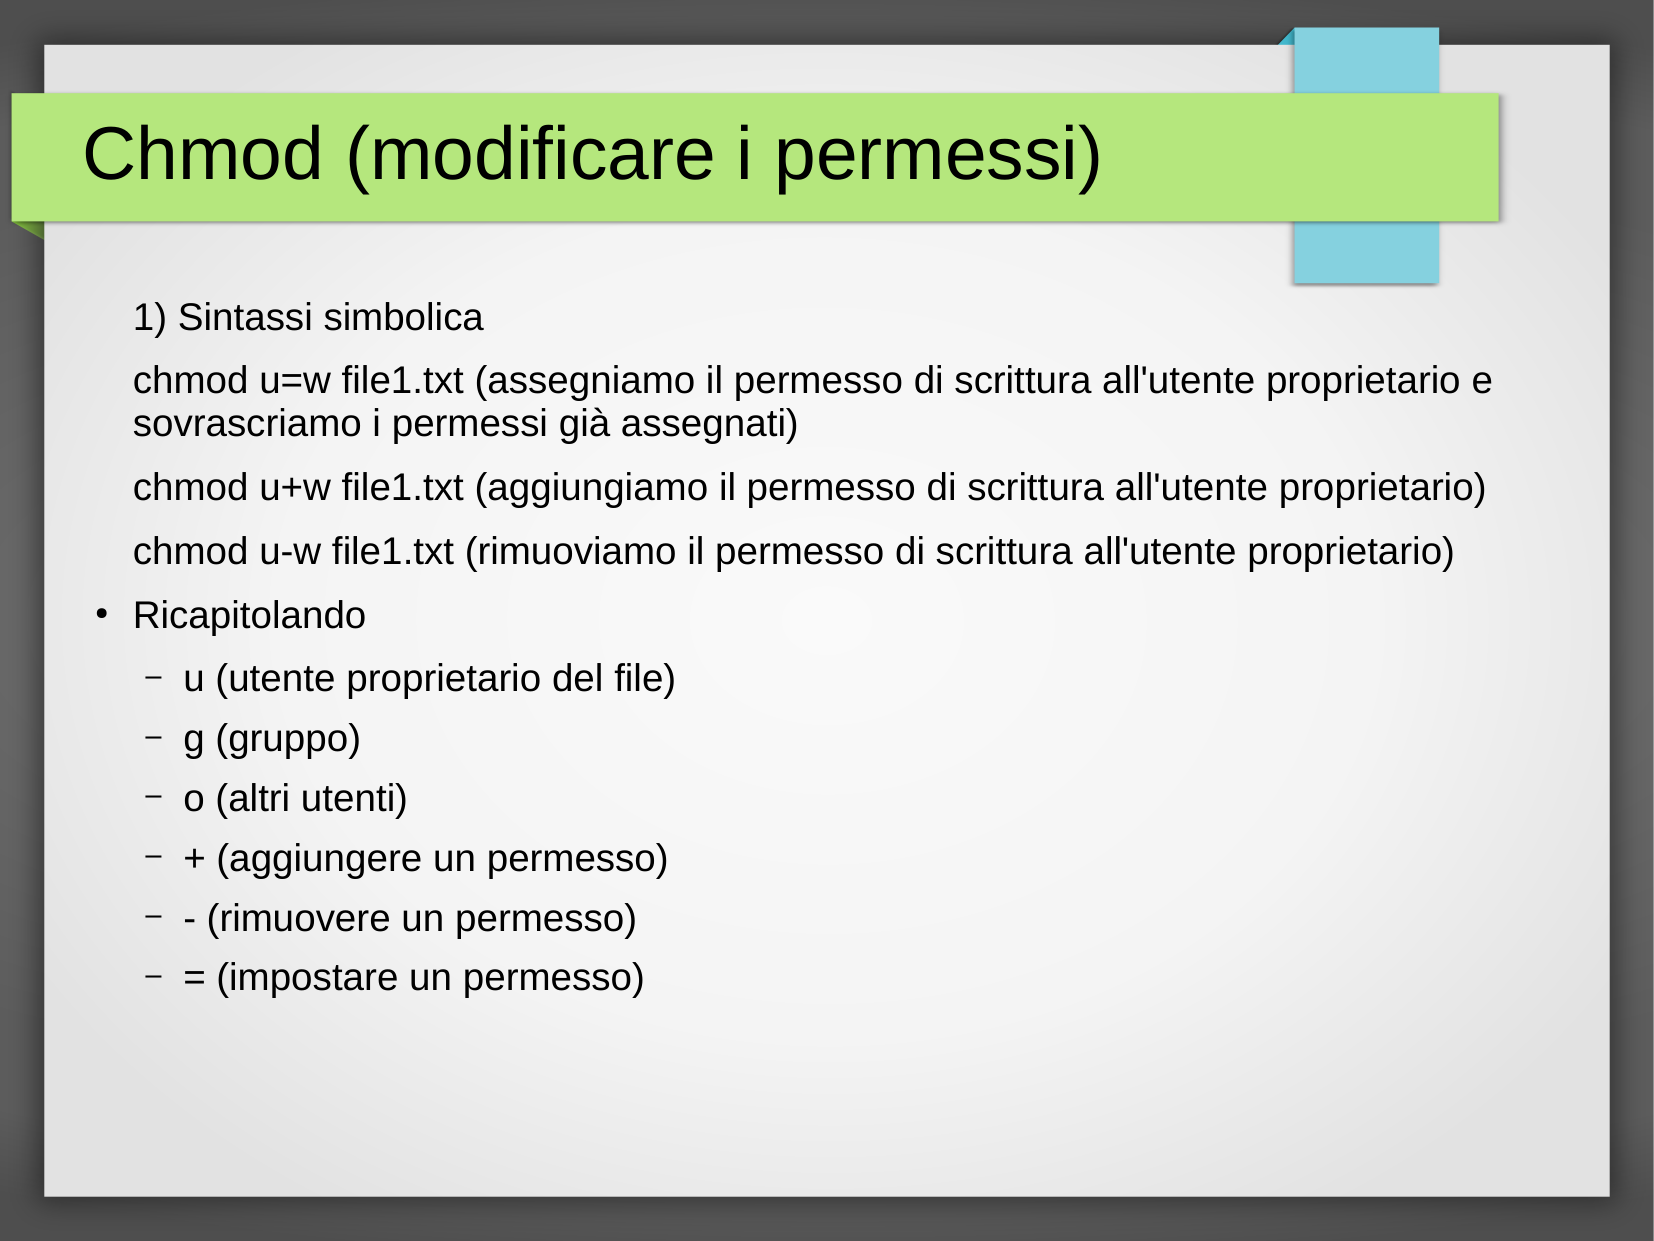

# Chmod (modificare i permessi)
1) Sintassi simbolica
chmod u=w file1.txt (assegniamo il permesso di scrittura all'utente proprietario e sovrascriamo i permessi già assegnati)
chmod u+w file1.txt (aggiungiamo il permesso di scrittura all'utente proprietario)
chmod u-w file1.txt (rimuoviamo il permesso di scrittura all'utente proprietario)
Ricapitolando
u (utente proprietario del file)
g (gruppo)
o (altri utenti)
+ (aggiungere un permesso)
- (rimuovere un permesso)
= (impostare un permesso)